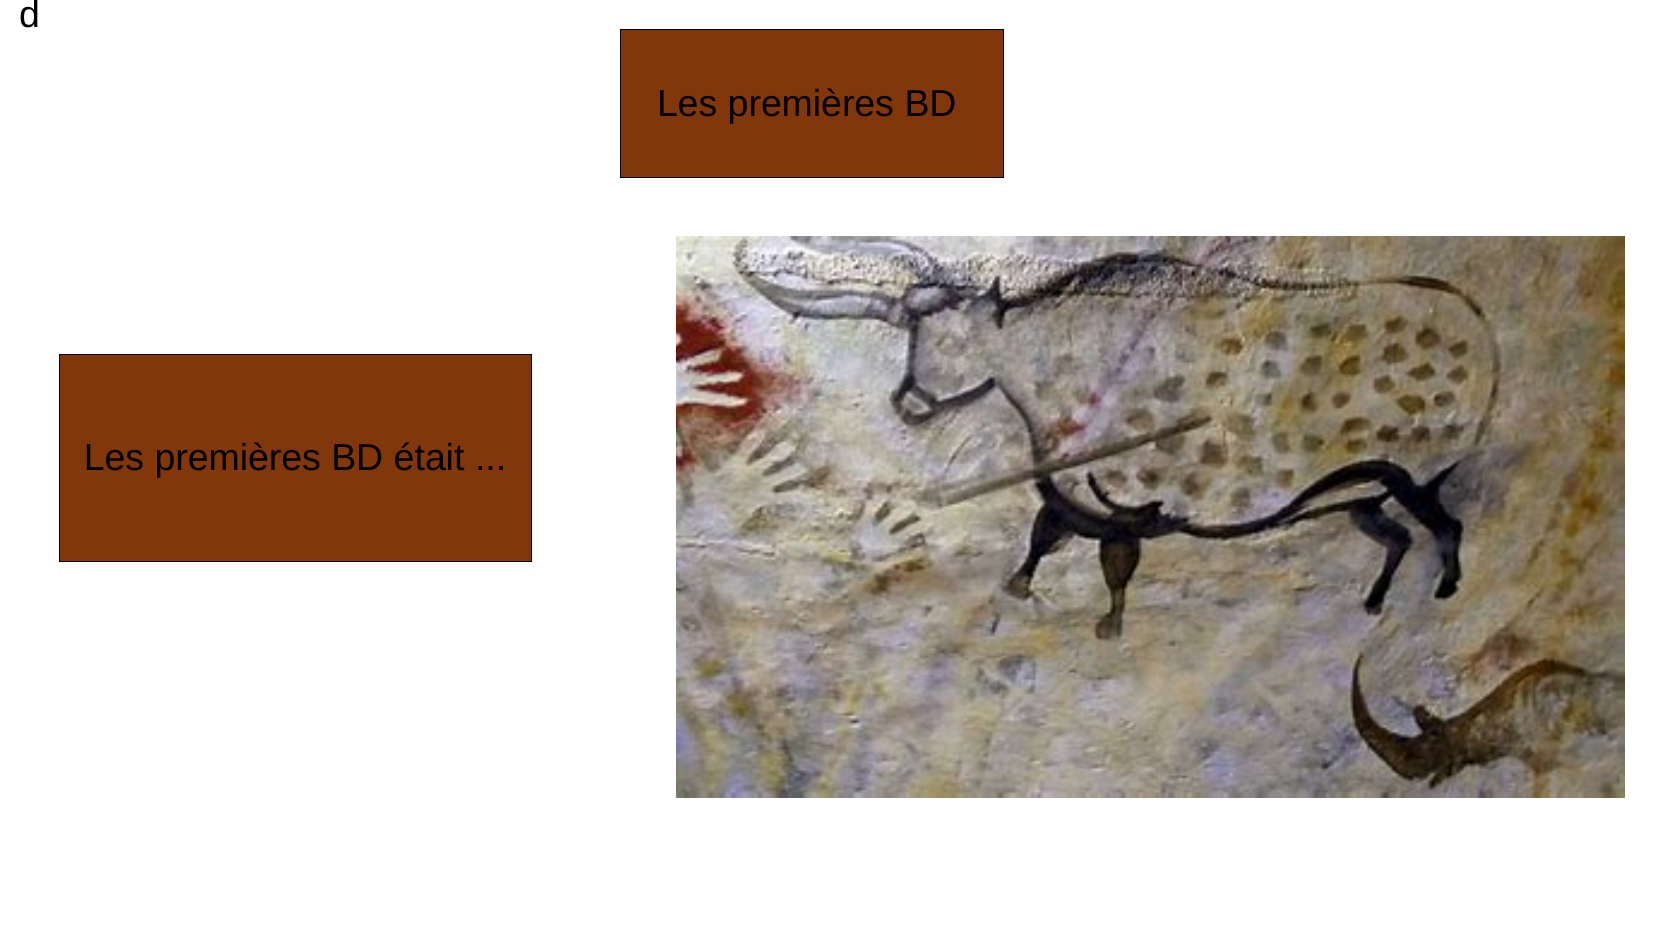

d
Les premières BD
Les premières BD était ...